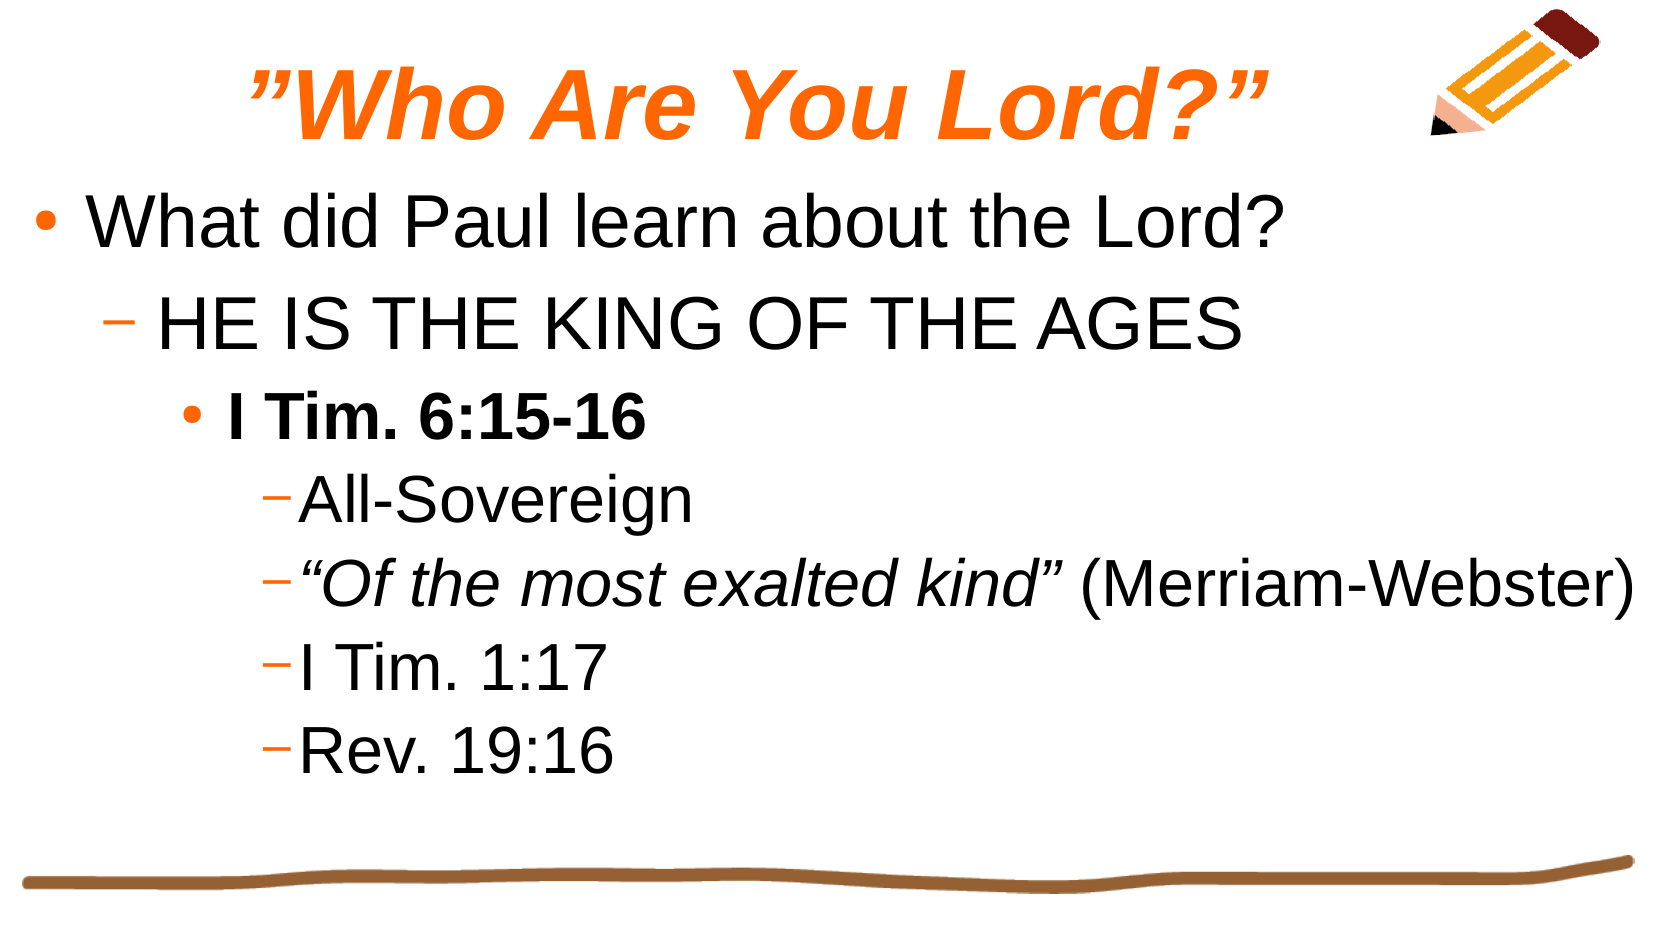

# ”Who Are You Lord?”
What did Paul learn about the Lord?
HE IS THE KING OF THE AGES
I Tim. 6:15-16
All-Sovereign
“Of the most exalted kind” (Merriam-Webster)
I Tim. 1:17
Rev. 19:16